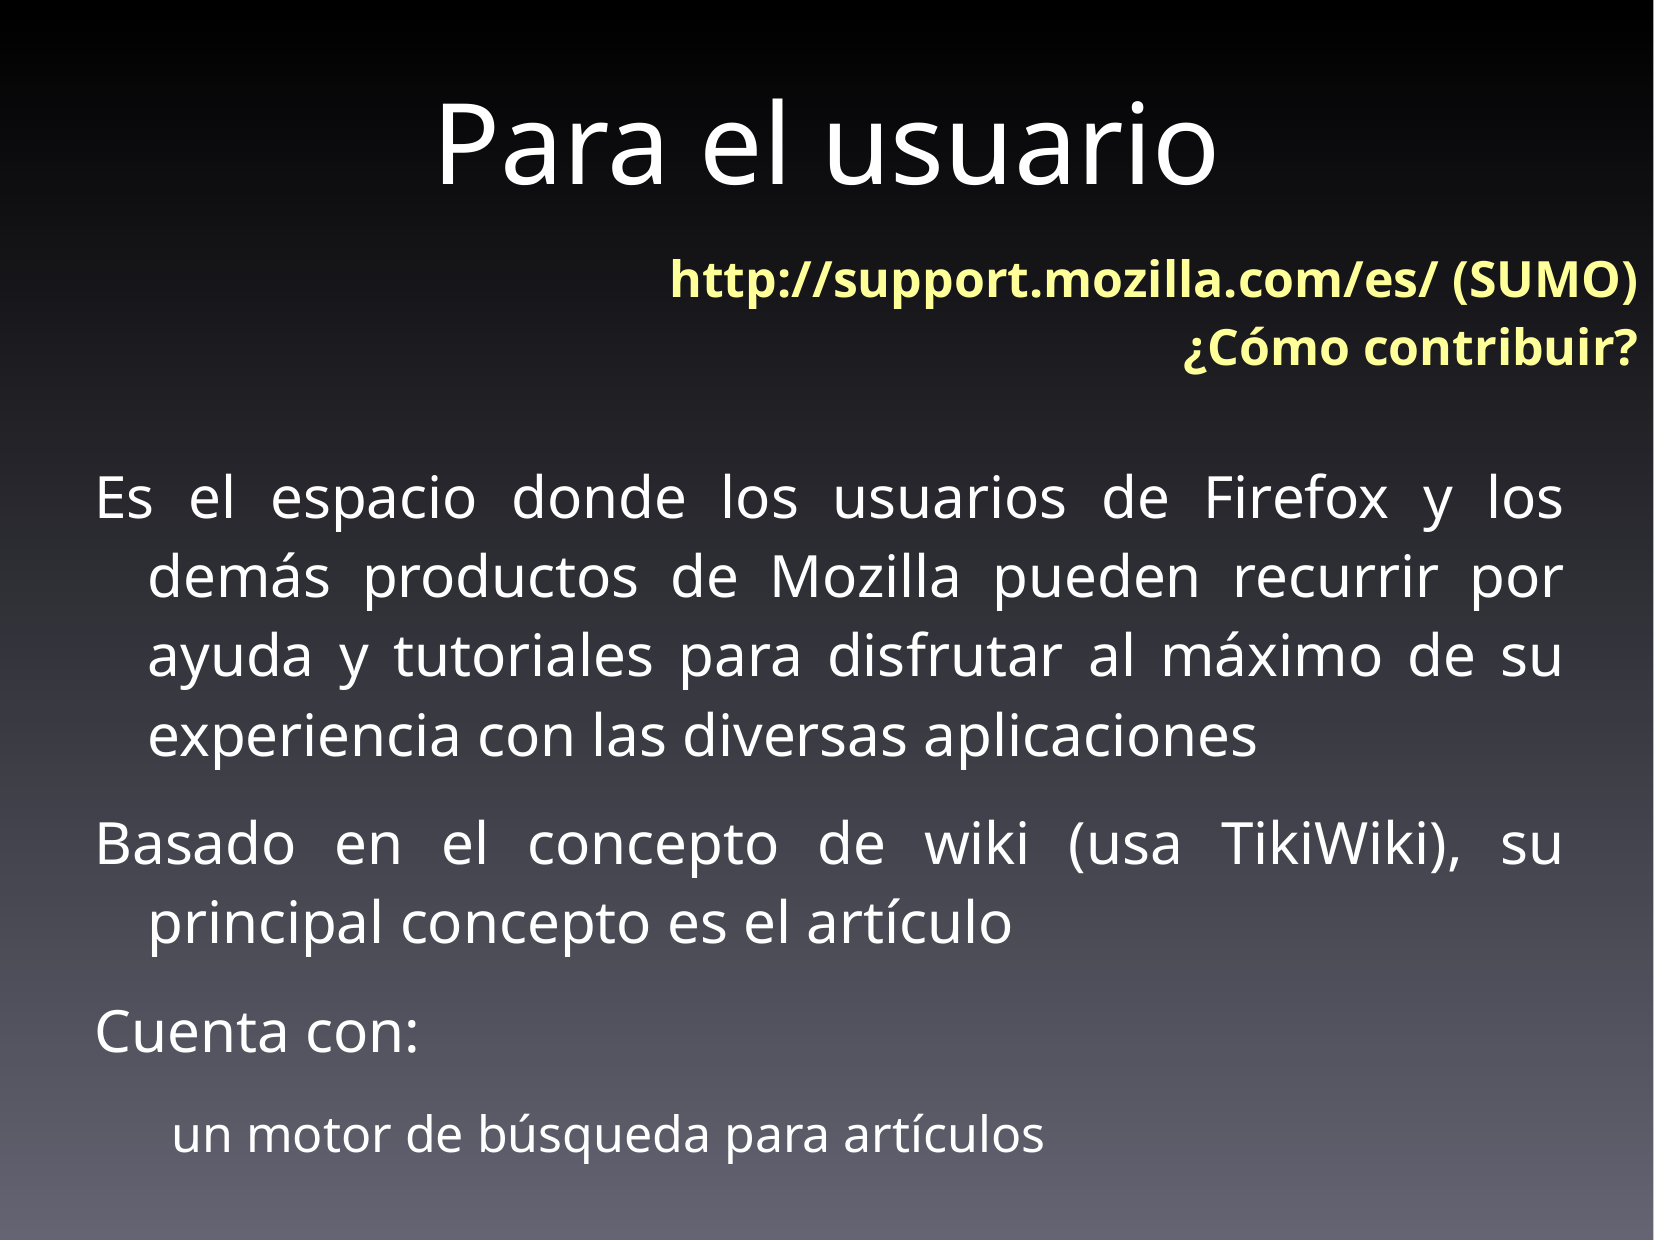

Para el usuario
http://support.mozilla.com/es/ (SUMO)
¿Cómo contribuir?
# Es el espacio donde los usuarios de Firefox y los demás productos de Mozilla pueden recurrir por ayuda y tutoriales para disfrutar al máximo de su experiencia con las diversas aplicaciones
Basado en el concepto de wiki (usa TikiWiki), su principal concepto es el artículo
Cuenta con:
un motor de búsqueda para artículos